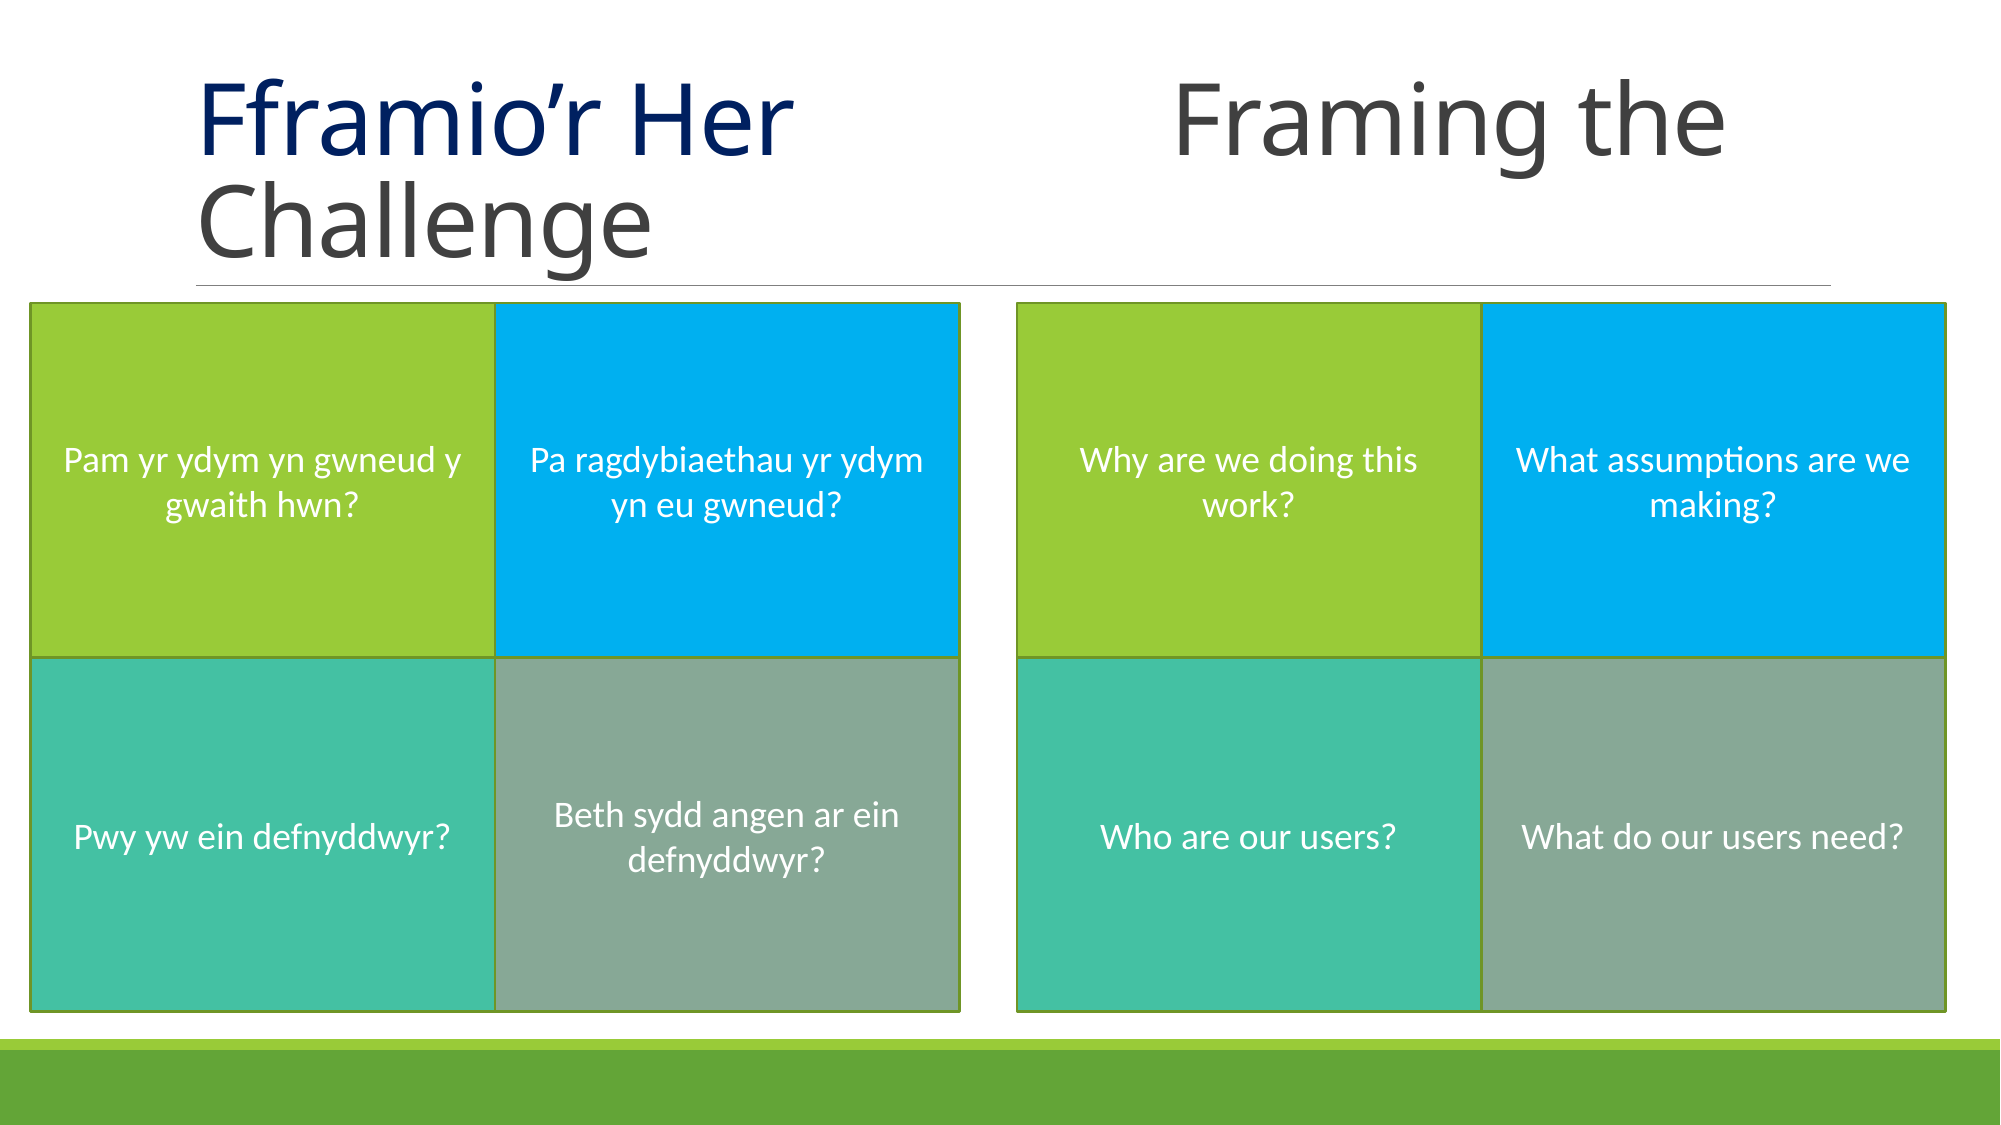

# Fframio’r Her Framing the Challenge
Pam yr ydym yn gwneud y gwaith hwn?
Pa ragdybiaethau yr ydym yn eu gwneud?
Pwy yw ein defnyddwyr?
Beth sydd angen ar ein defnyddwyr?
Why are we doing this work?
What assumptions are we making?
Who are our users?
What do our users need?